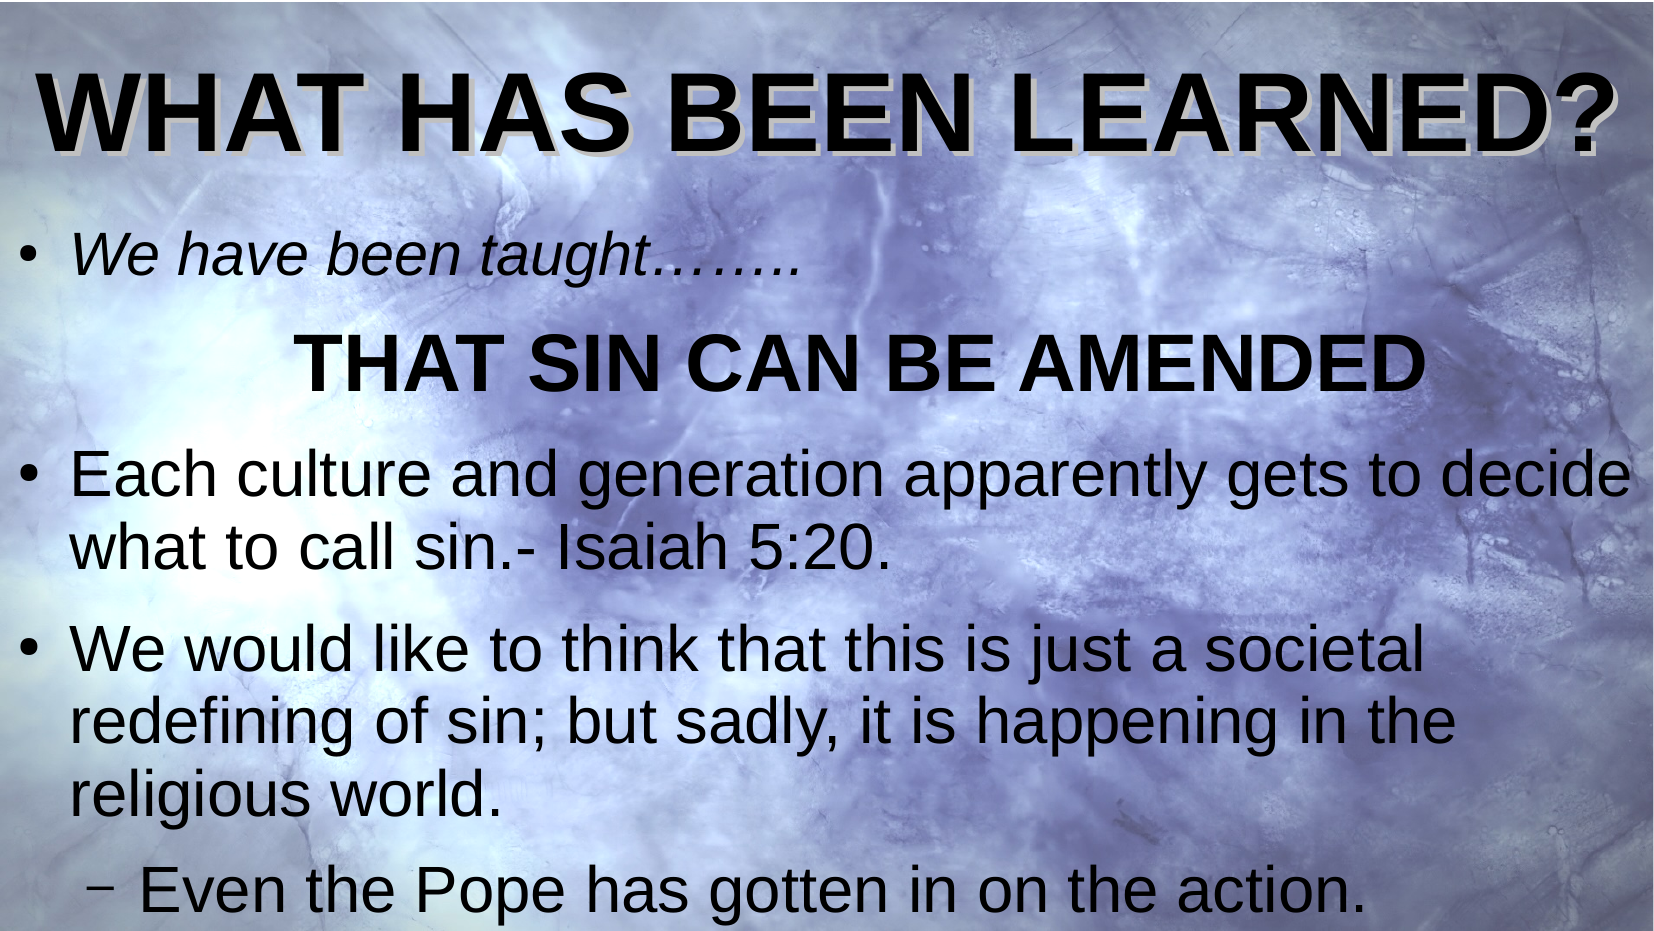

# WHAT HAS BEEN LEARNED?
We have been taught……..
THAT SIN CAN BE AMENDED
Each culture and generation apparently gets to decide what to call sin.- Isaiah 5:20.
We would like to think that this is just a societal redefining of sin; but sadly, it is happening in the religious world.
Even the Pope has gotten in on the action.